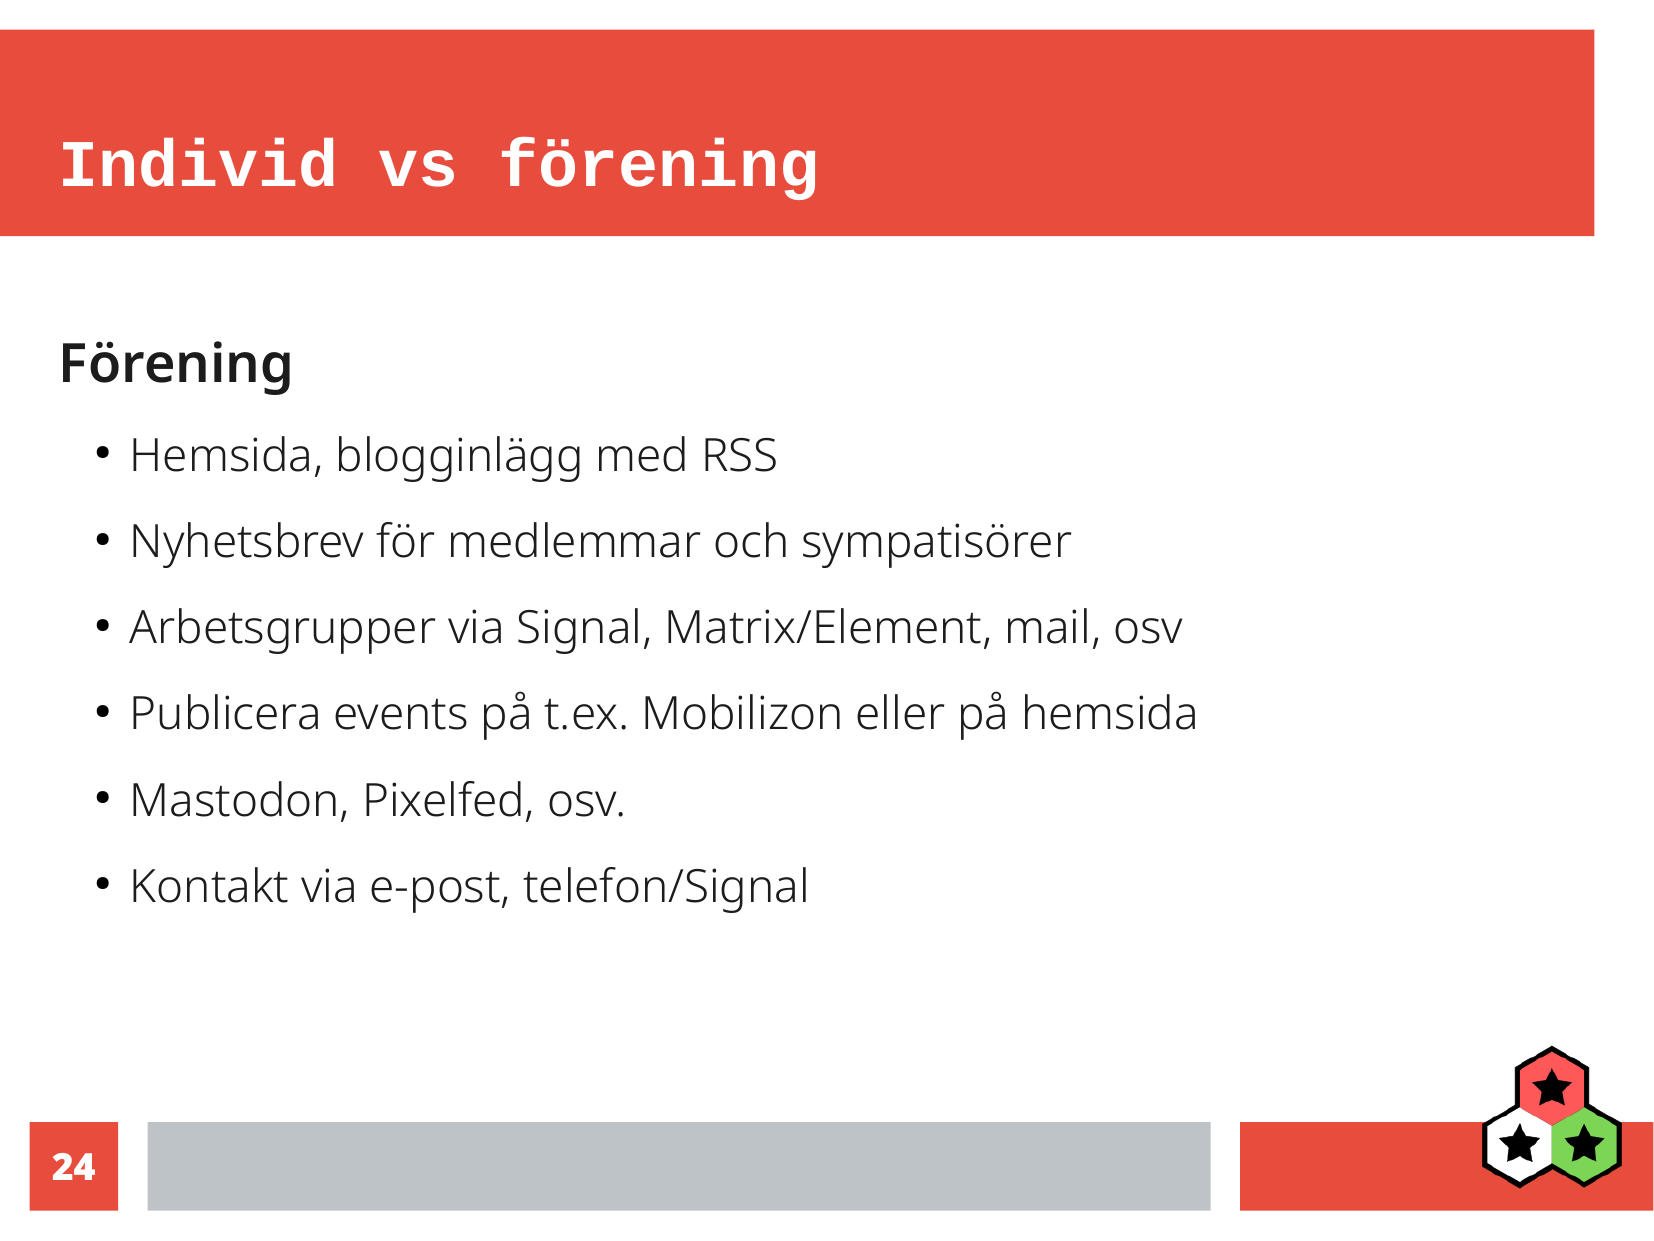

# Individ vs förening
Förening
Hemsida, blogginlägg med RSS
Nyhetsbrev för medlemmar och sympatisörer
Arbetsgrupper via Signal, Matrix/Element, mail, osv
Publicera events på t.ex. Mobilizon eller på hemsida
Mastodon, Pixelfed, osv.
Kontakt via e-post, telefon/Signal
24